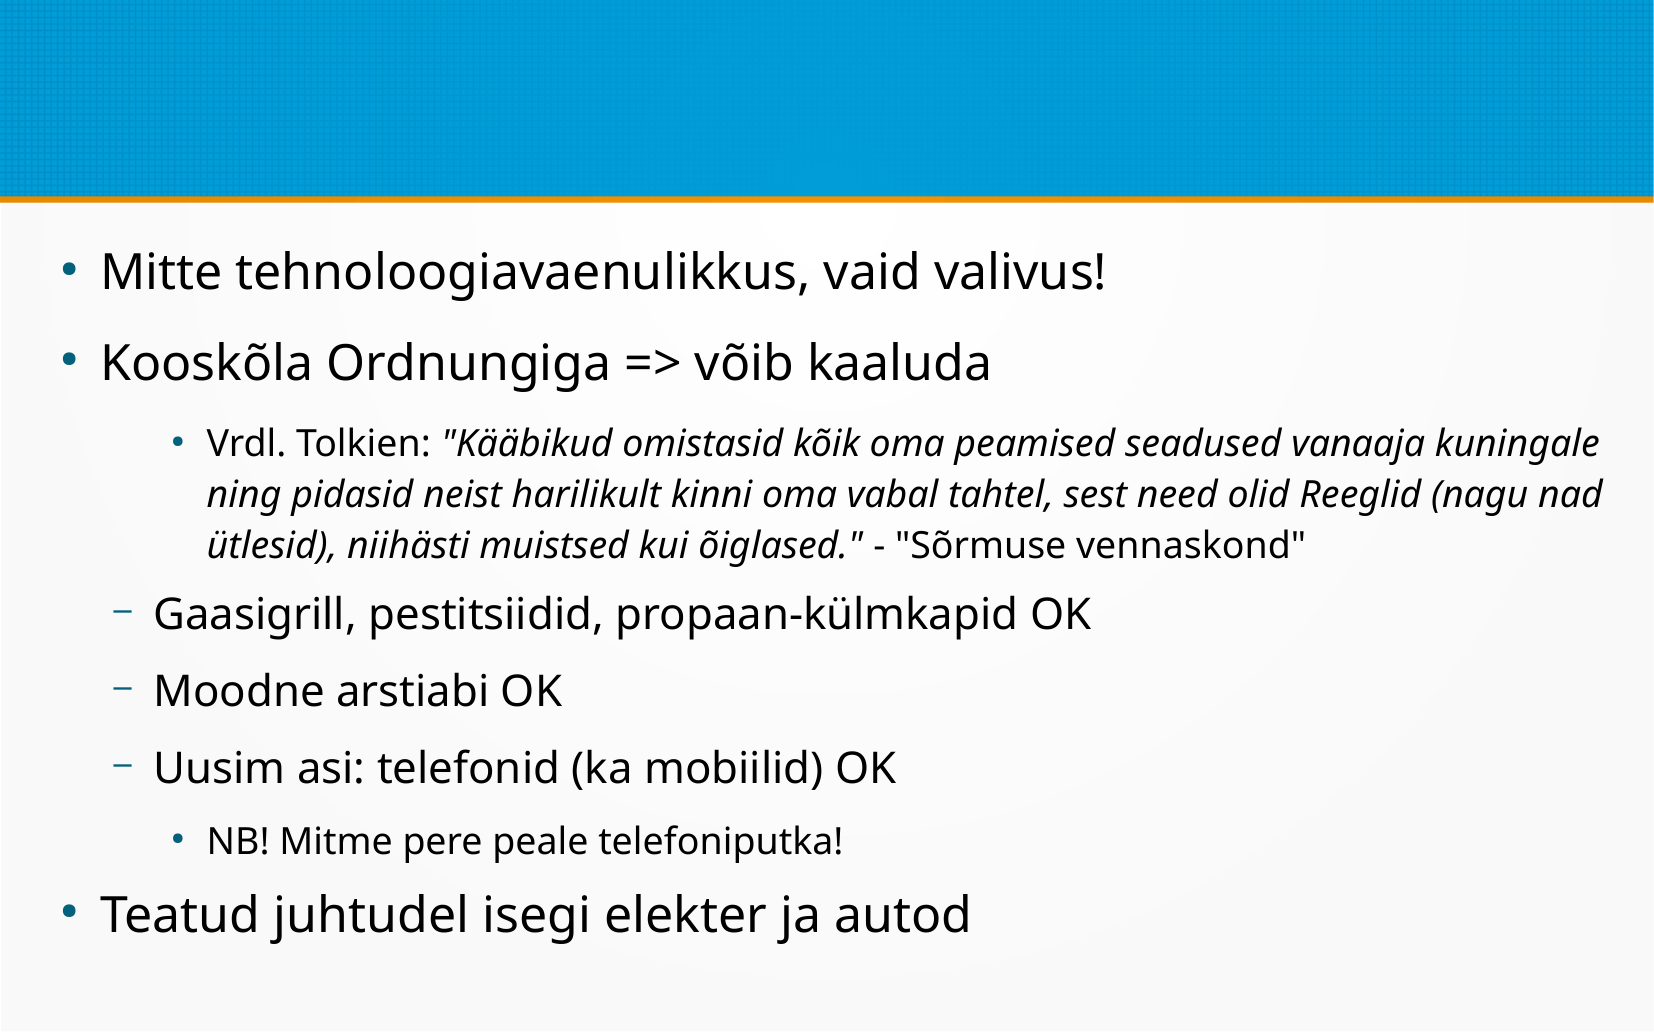

#
Mitte tehnoloogiavaenulikkus, vaid valivus!
Kooskõla Ordnungiga => võib kaaluda
Vrdl. Tolkien: "Kääbikud omistasid kõik oma peamised seadused vanaaja kuningale ning pidasid neist harilikult kinni oma vabal tahtel, sest need olid Reeglid (nagu nad ütlesid), niihästi muistsed kui õiglased." - "Sõrmuse vennaskond"
Gaasigrill, pestitsiidid, propaan-külmkapid OK
Moodne arstiabi OK
Uusim asi: telefonid (ka mobiilid) OK
NB! Mitme pere peale telefoniputka!
Teatud juhtudel isegi elekter ja autod